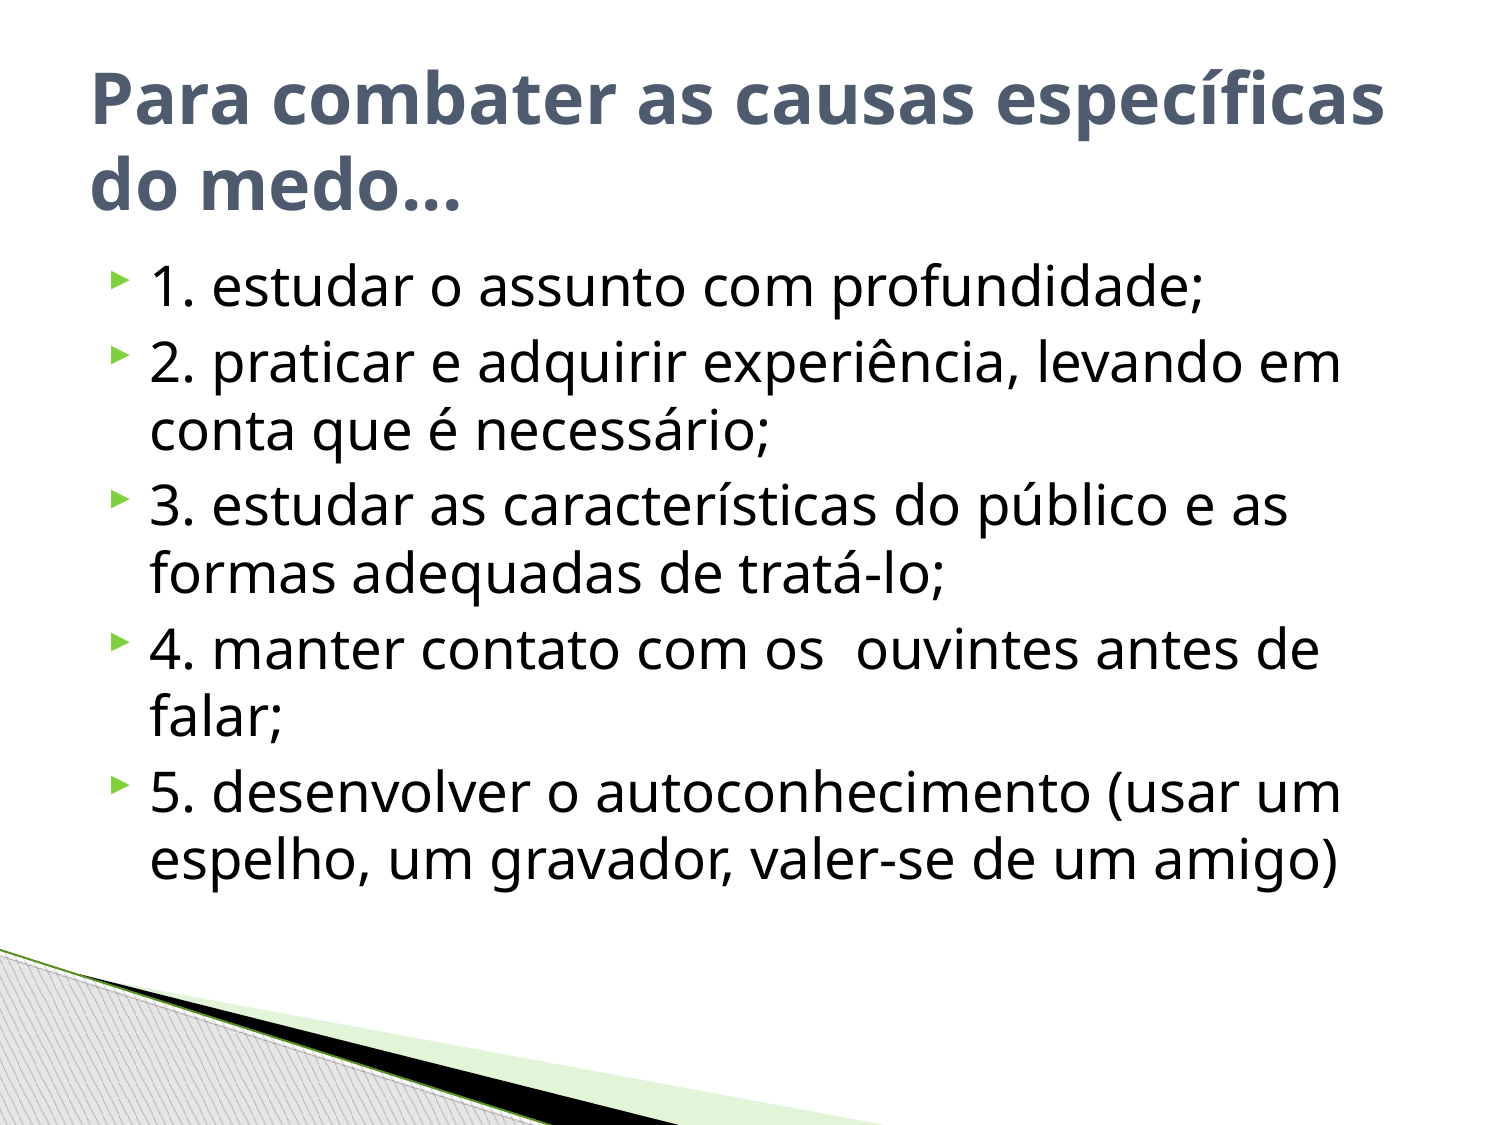

Para combater as causas específicas do medo...
# 1. estudar o assunto com profundidade;
2. praticar e adquirir experiência, levando em conta que é necessário;
3. estudar as características do público e as formas adequadas de tratá-lo;
4. manter contato com os ouvintes antes de falar;
5. desenvolver o autoconhecimento (usar um espelho, um gravador, valer-se de um amigo)